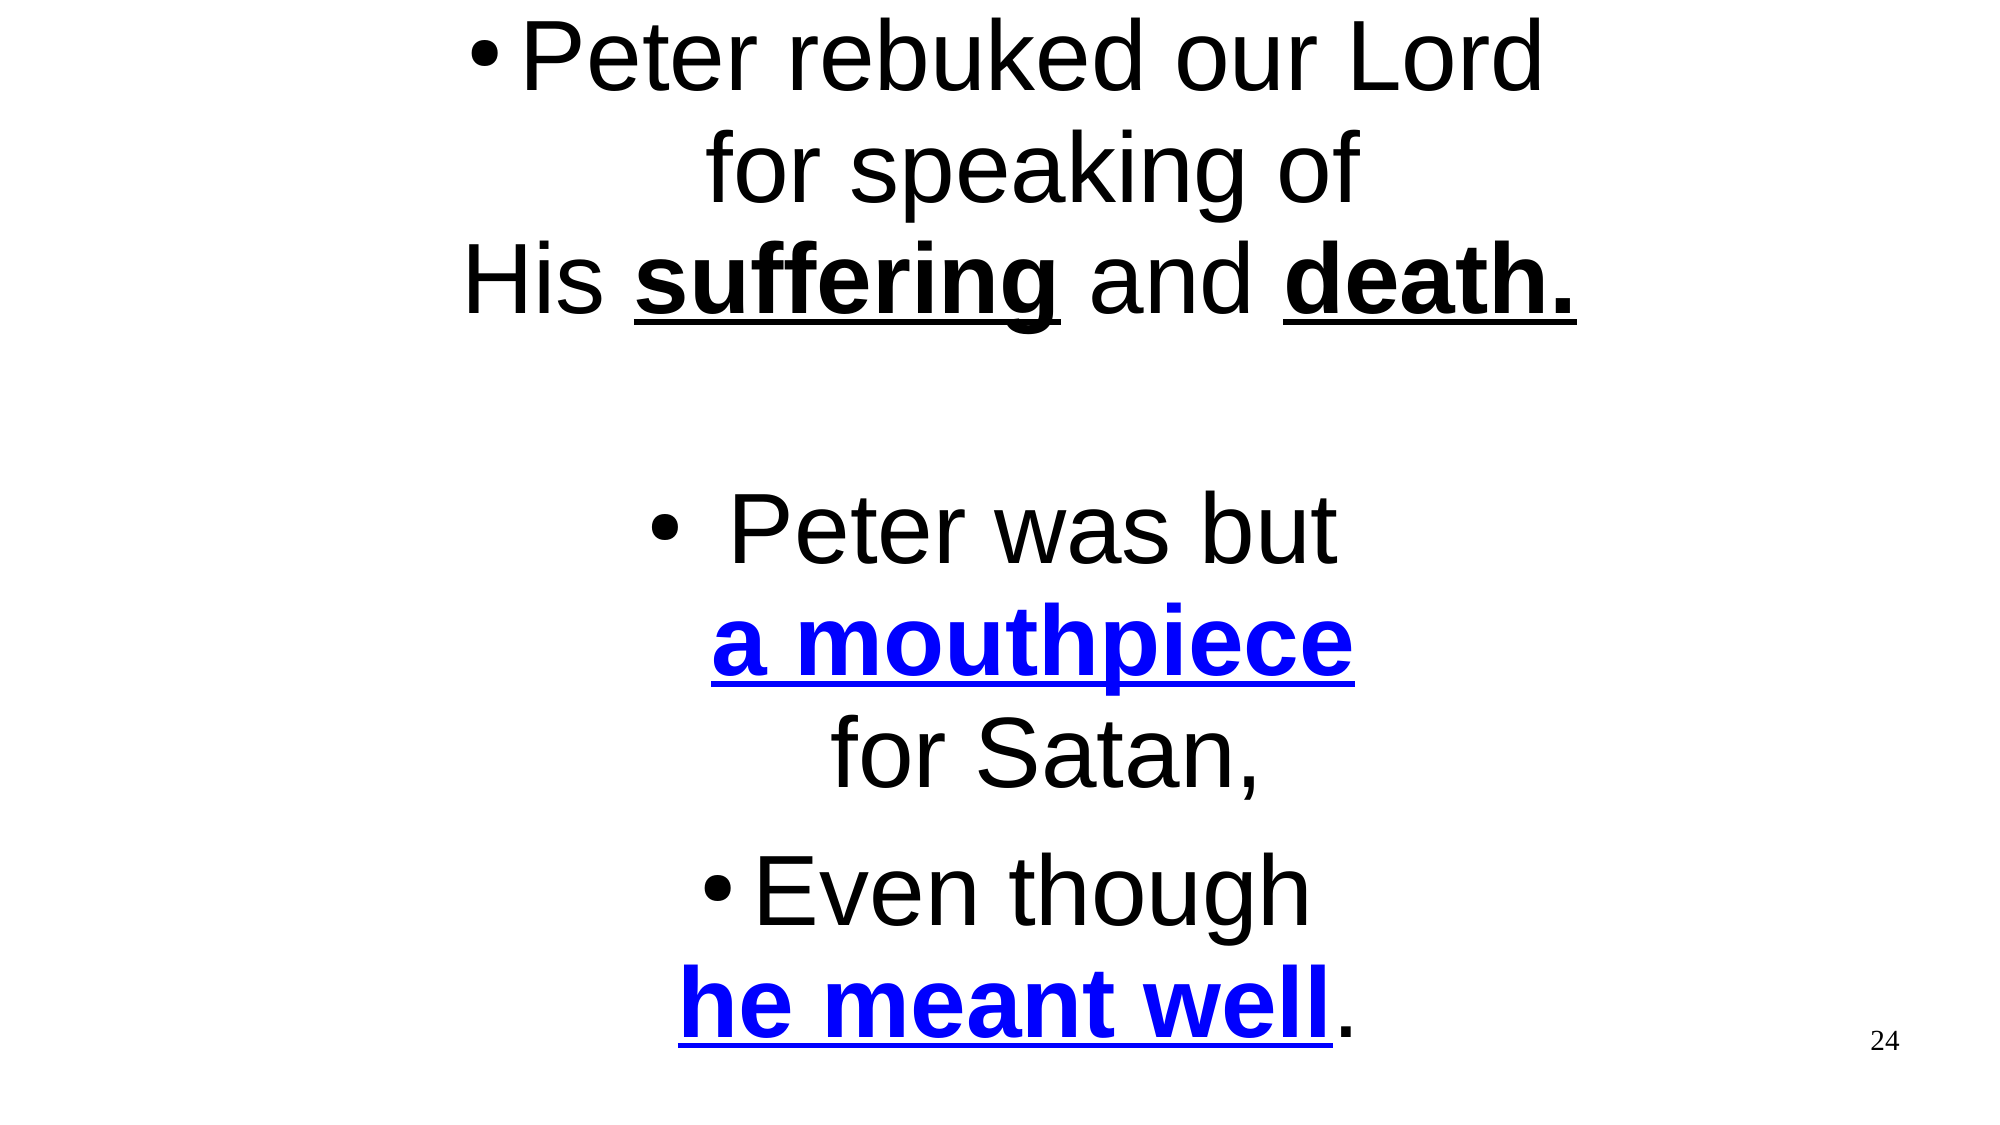

# Peter rebuked our Lord for speaking of His suffering and death.
 Peter was but
a mouthpiece
 for Satan,
Even though
he meant well.
24